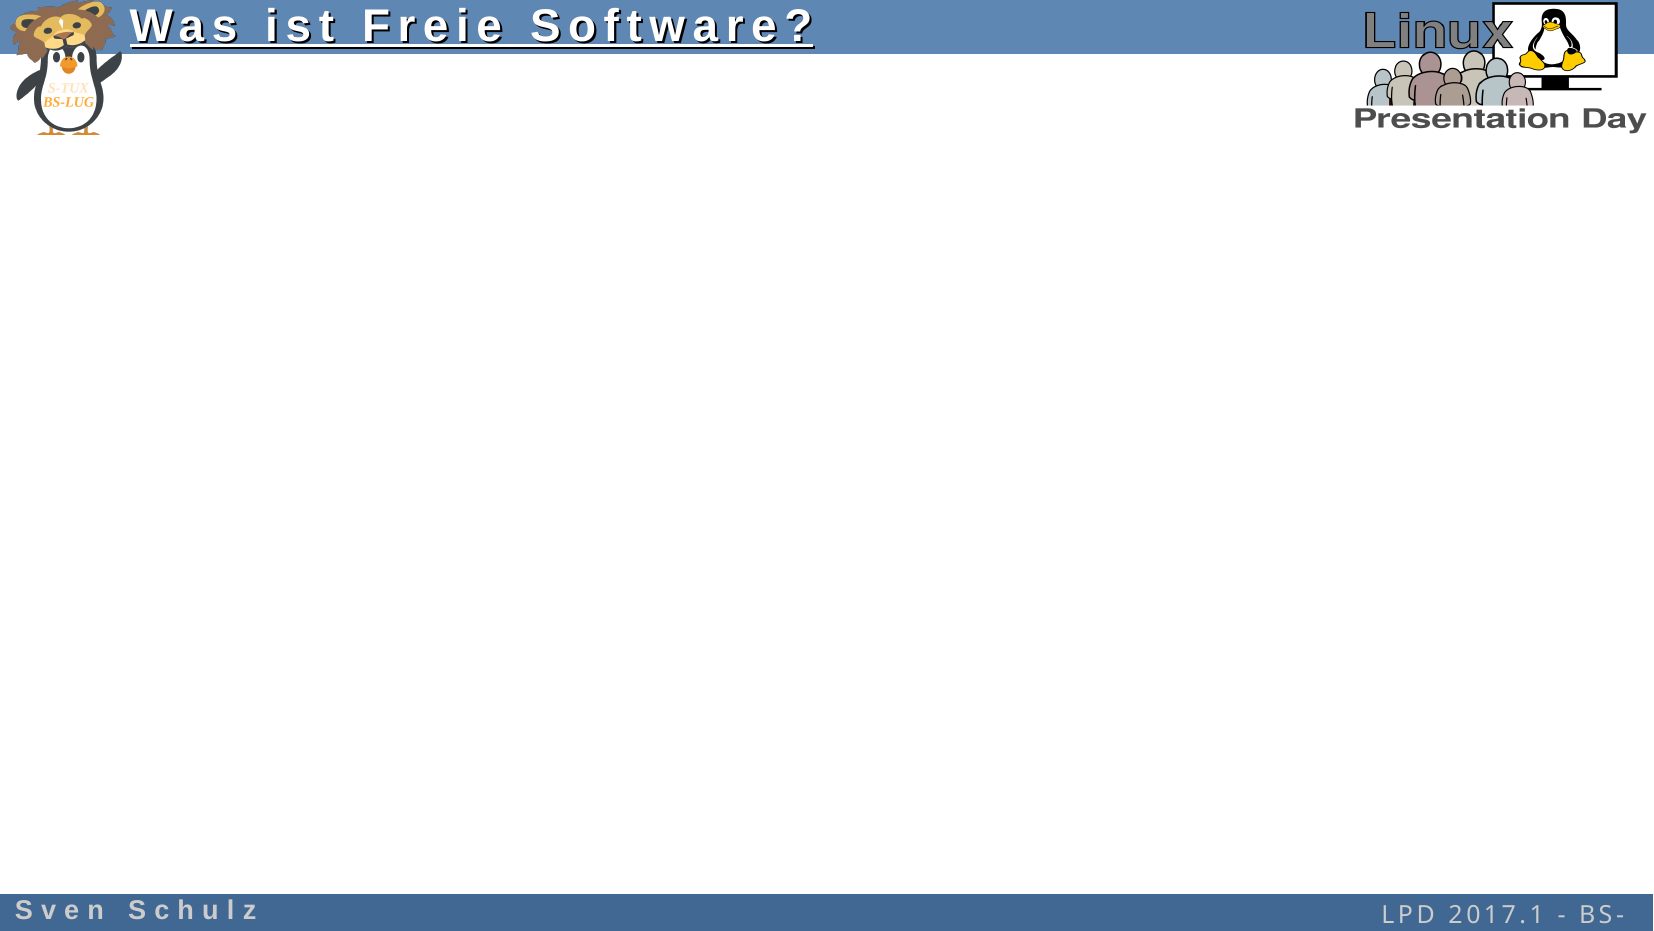

# Was ist Freie Software?
Sven Schulz
LPD 2017.1 - BS-LUG